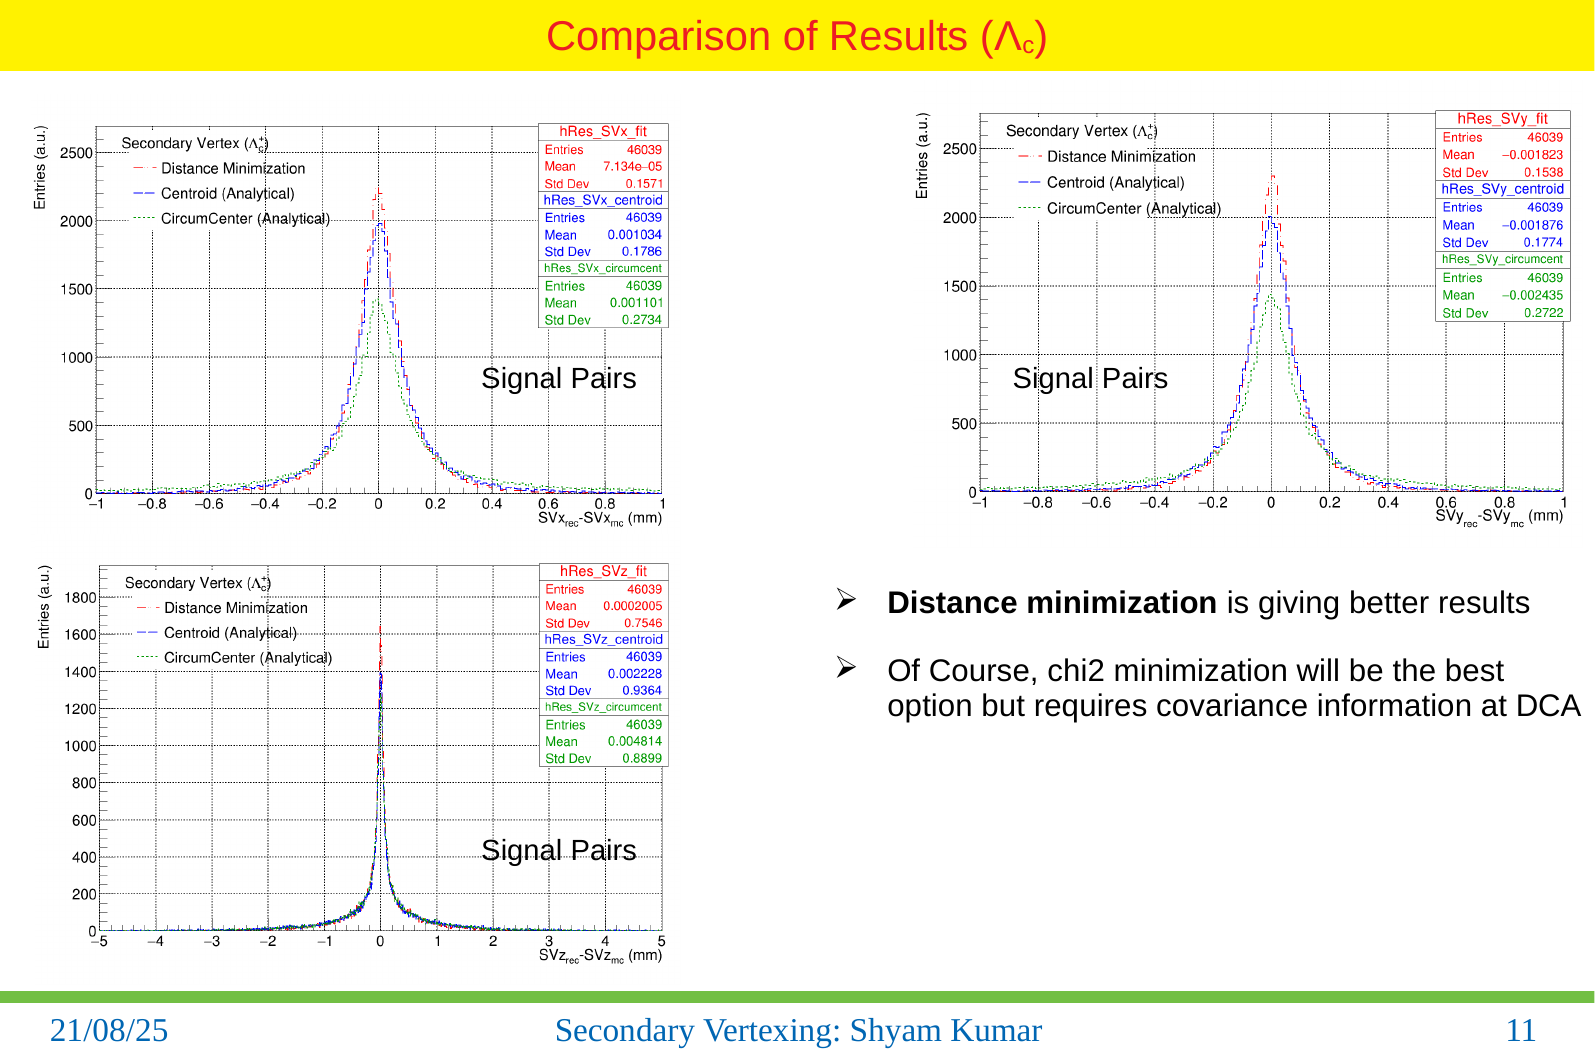

# Comparison of Results (Λc)
Signal Pairs
Signal Pairs
Distance minimization is giving better results
Of Course, chi2 minimization will be the best option but requires covariance information at DCA
Signal Pairs
21/08/25
Secondary Vertexing: Shyam Kumar
11